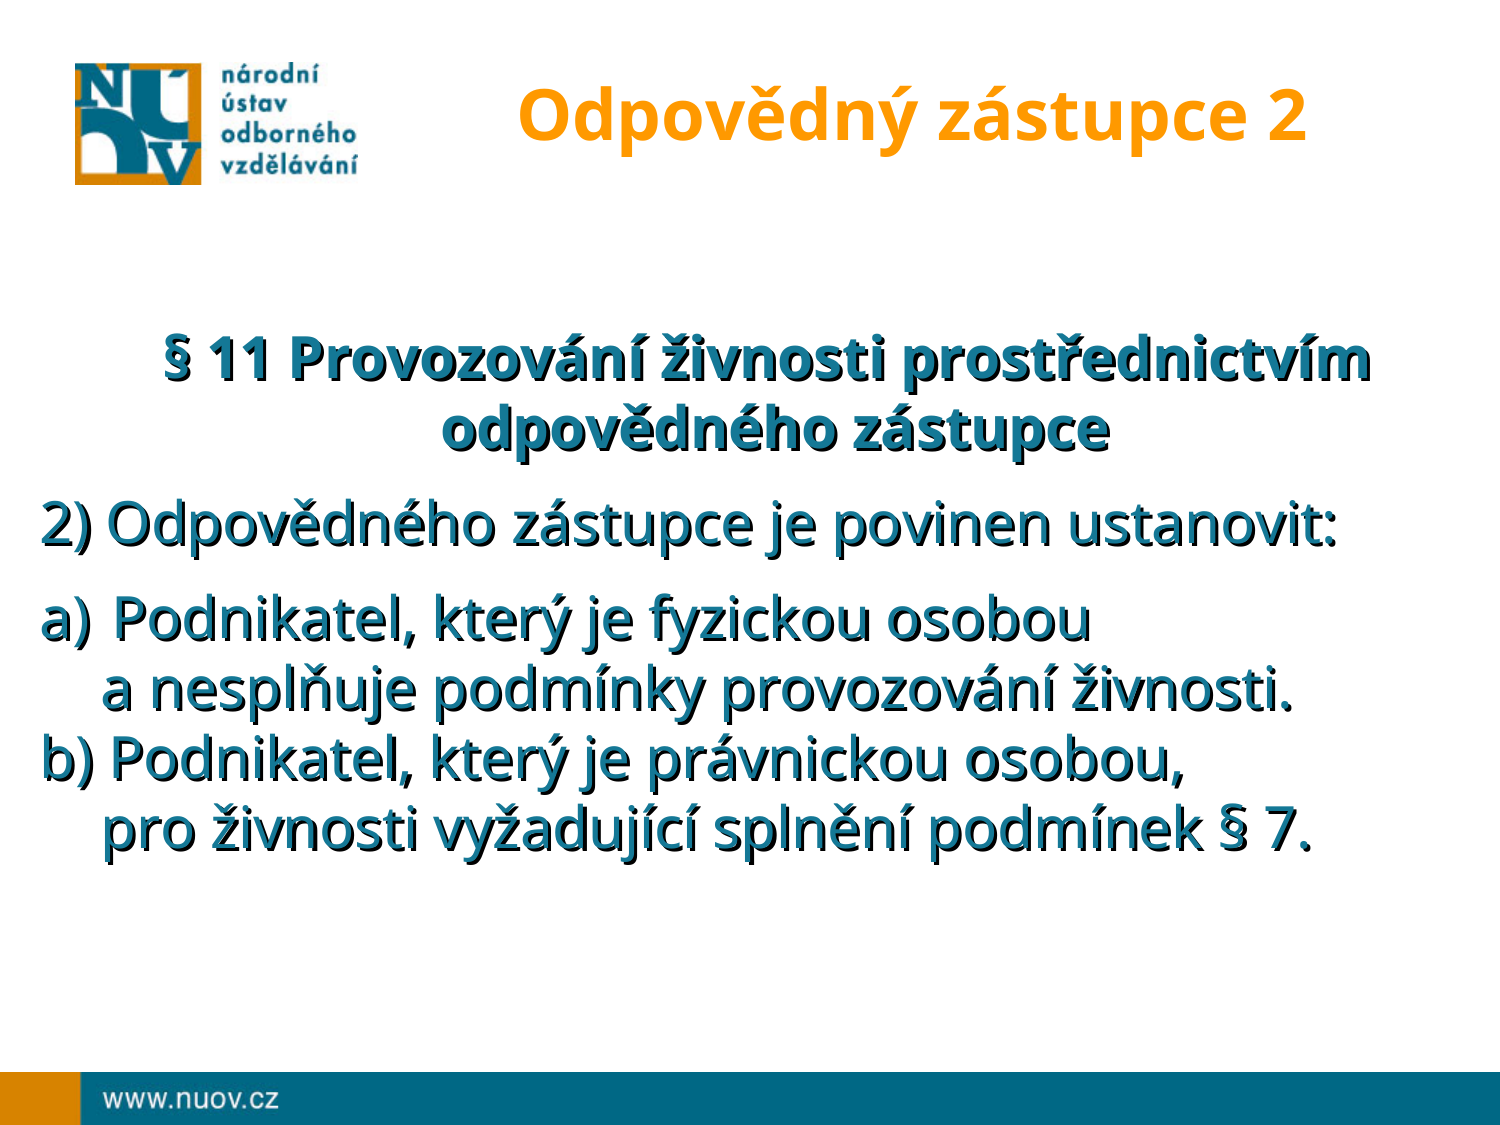

# Odpovědný zástupce 2
§ 11 Provozování živnosti prostřednictvím
odpovědného zástupce
2) Odpovědného zástupce je povinen ustanovit:
 Podnikatel, který je fyzickou osobou
 a nesplňuje podmínky provozování živnosti.
b) Podnikatel, který je právnickou osobou,
 pro živnosti vyžadující splnění podmínek § 7.